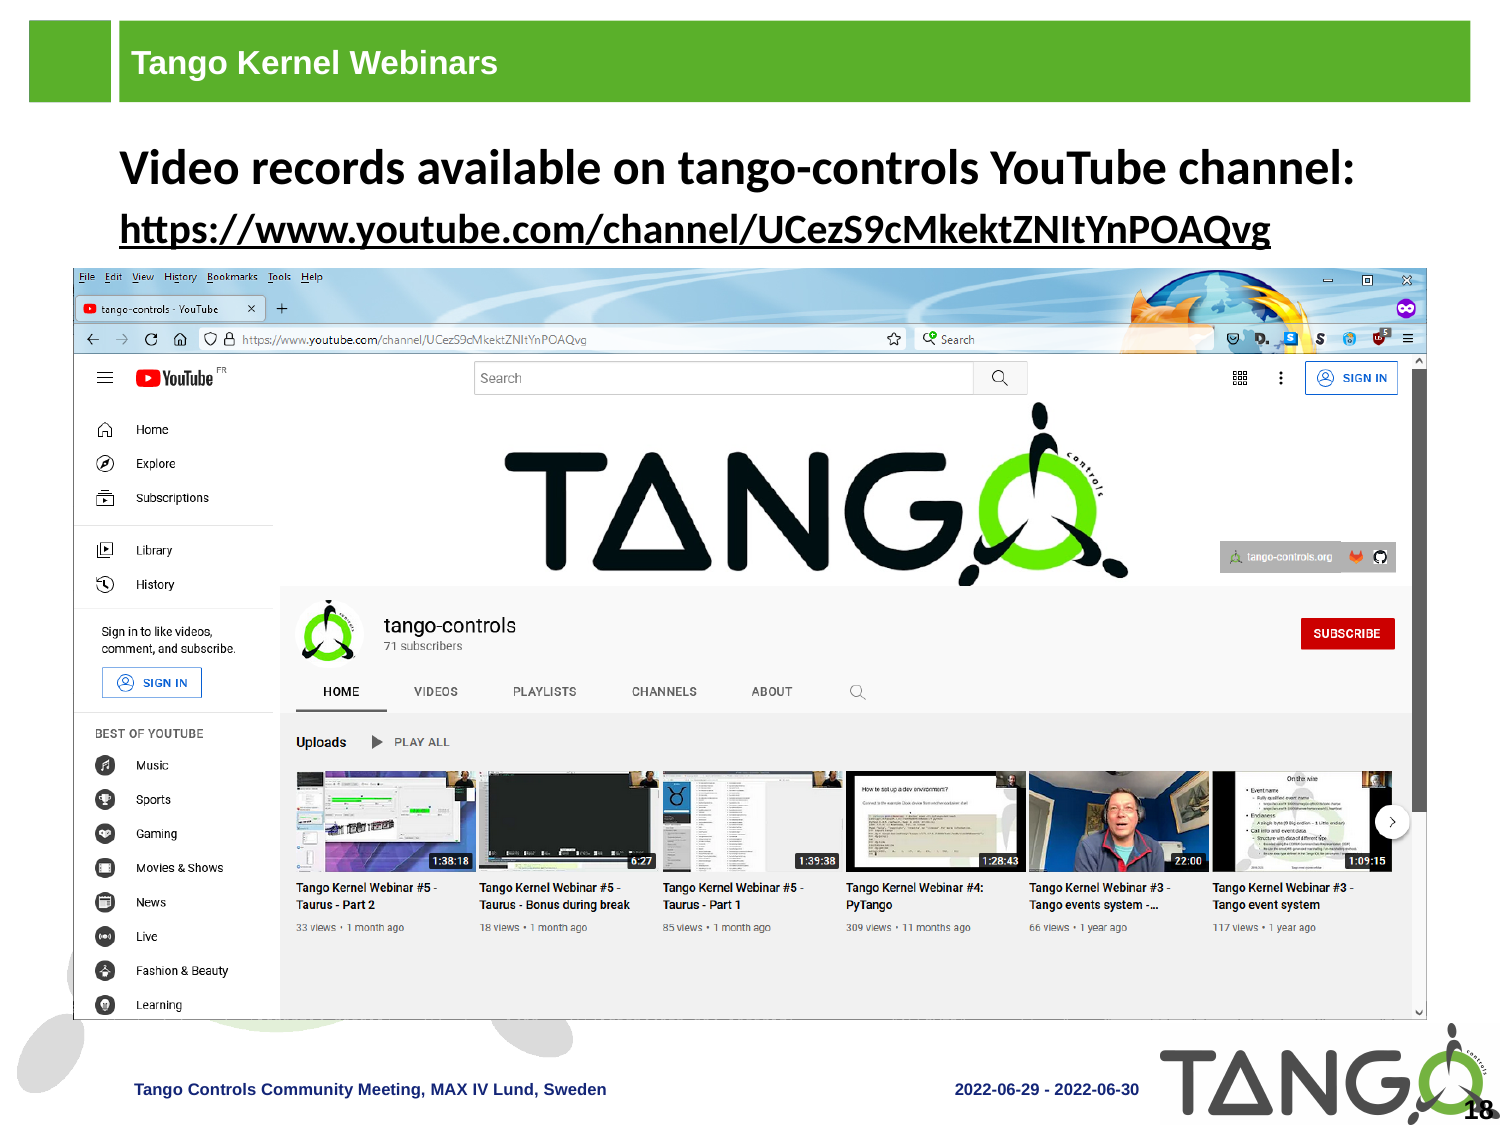

# Tango Kernel Webinars
Video records available on tango-controls YouTube channel:
https://www.youtube.com/channel/UCezS9cMkektZNItYnPOAQvg